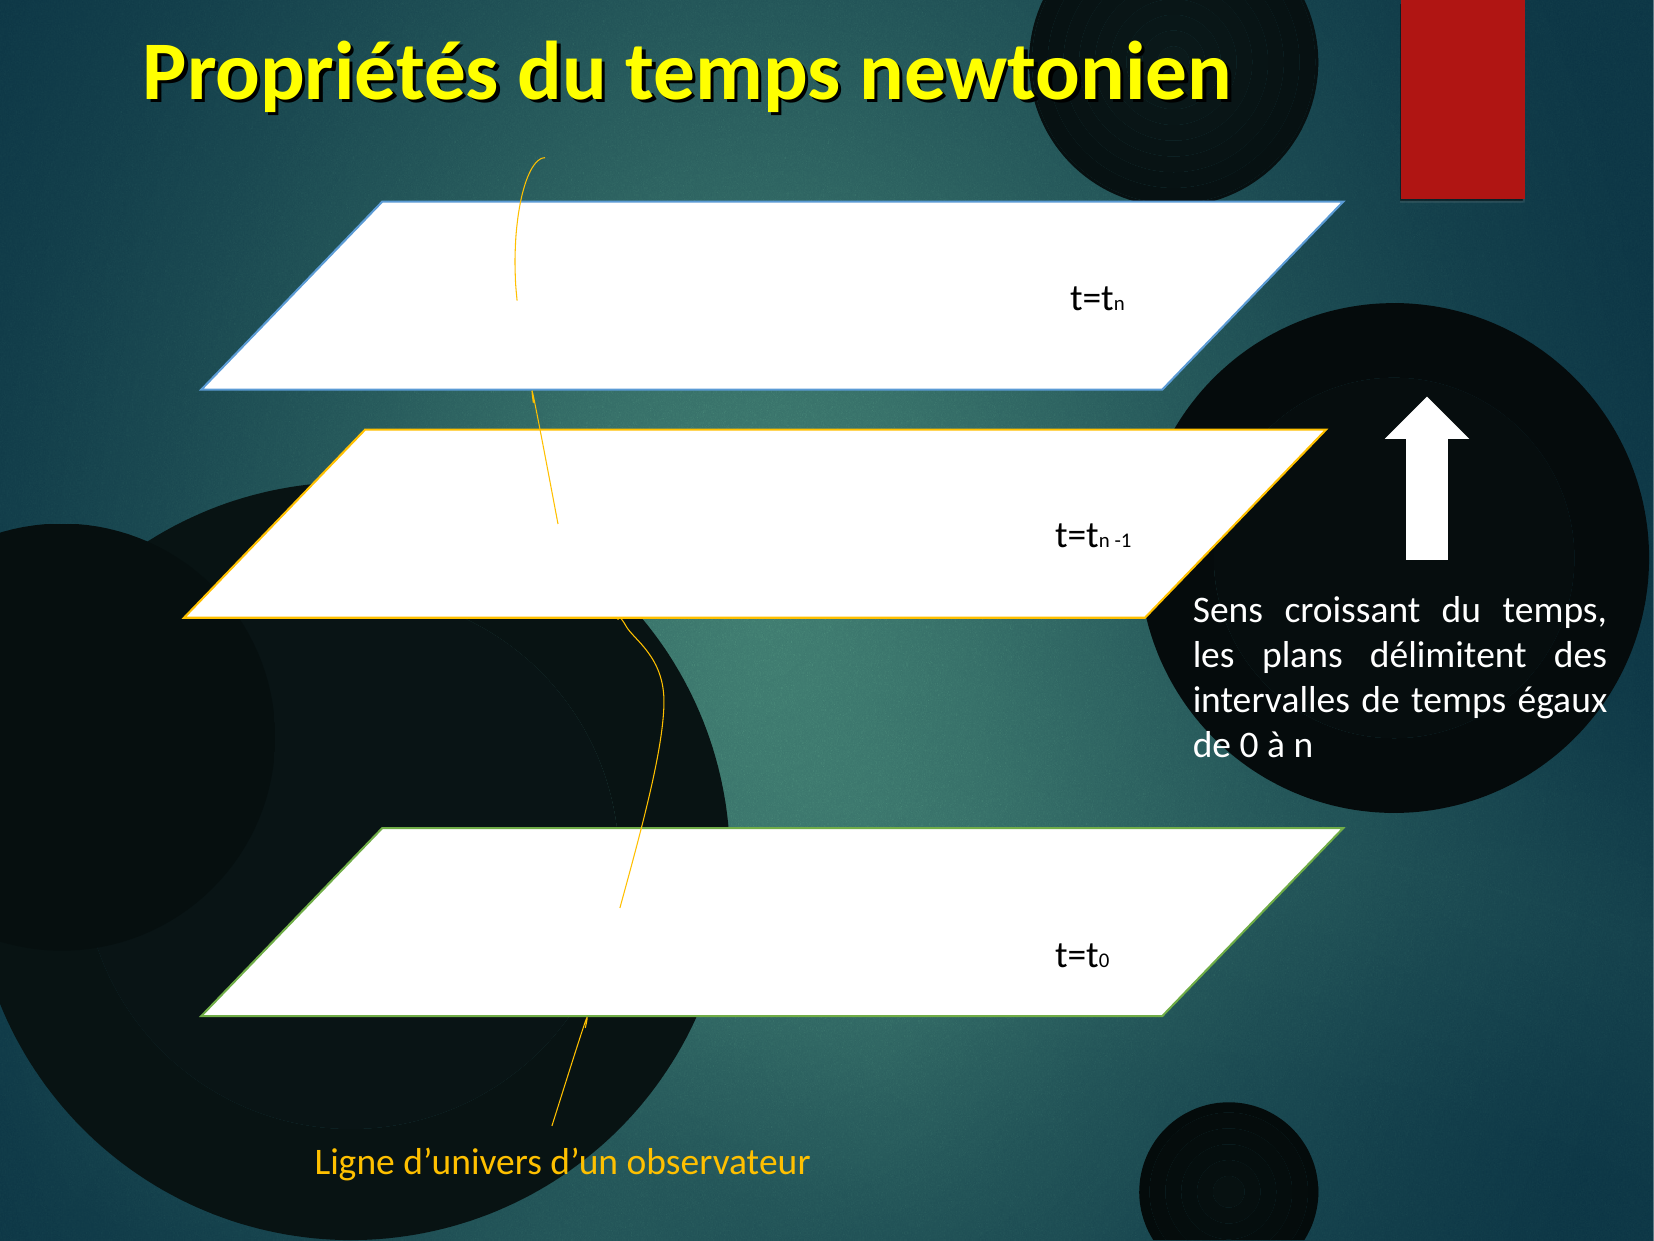

Propriétés du temps newtonien
t=tn
t=tn -1
Sens croissant du temps, les plans délimitent des intervalles de temps égaux de 0 à n
t=t0
Ligne d’univers d’un observateur